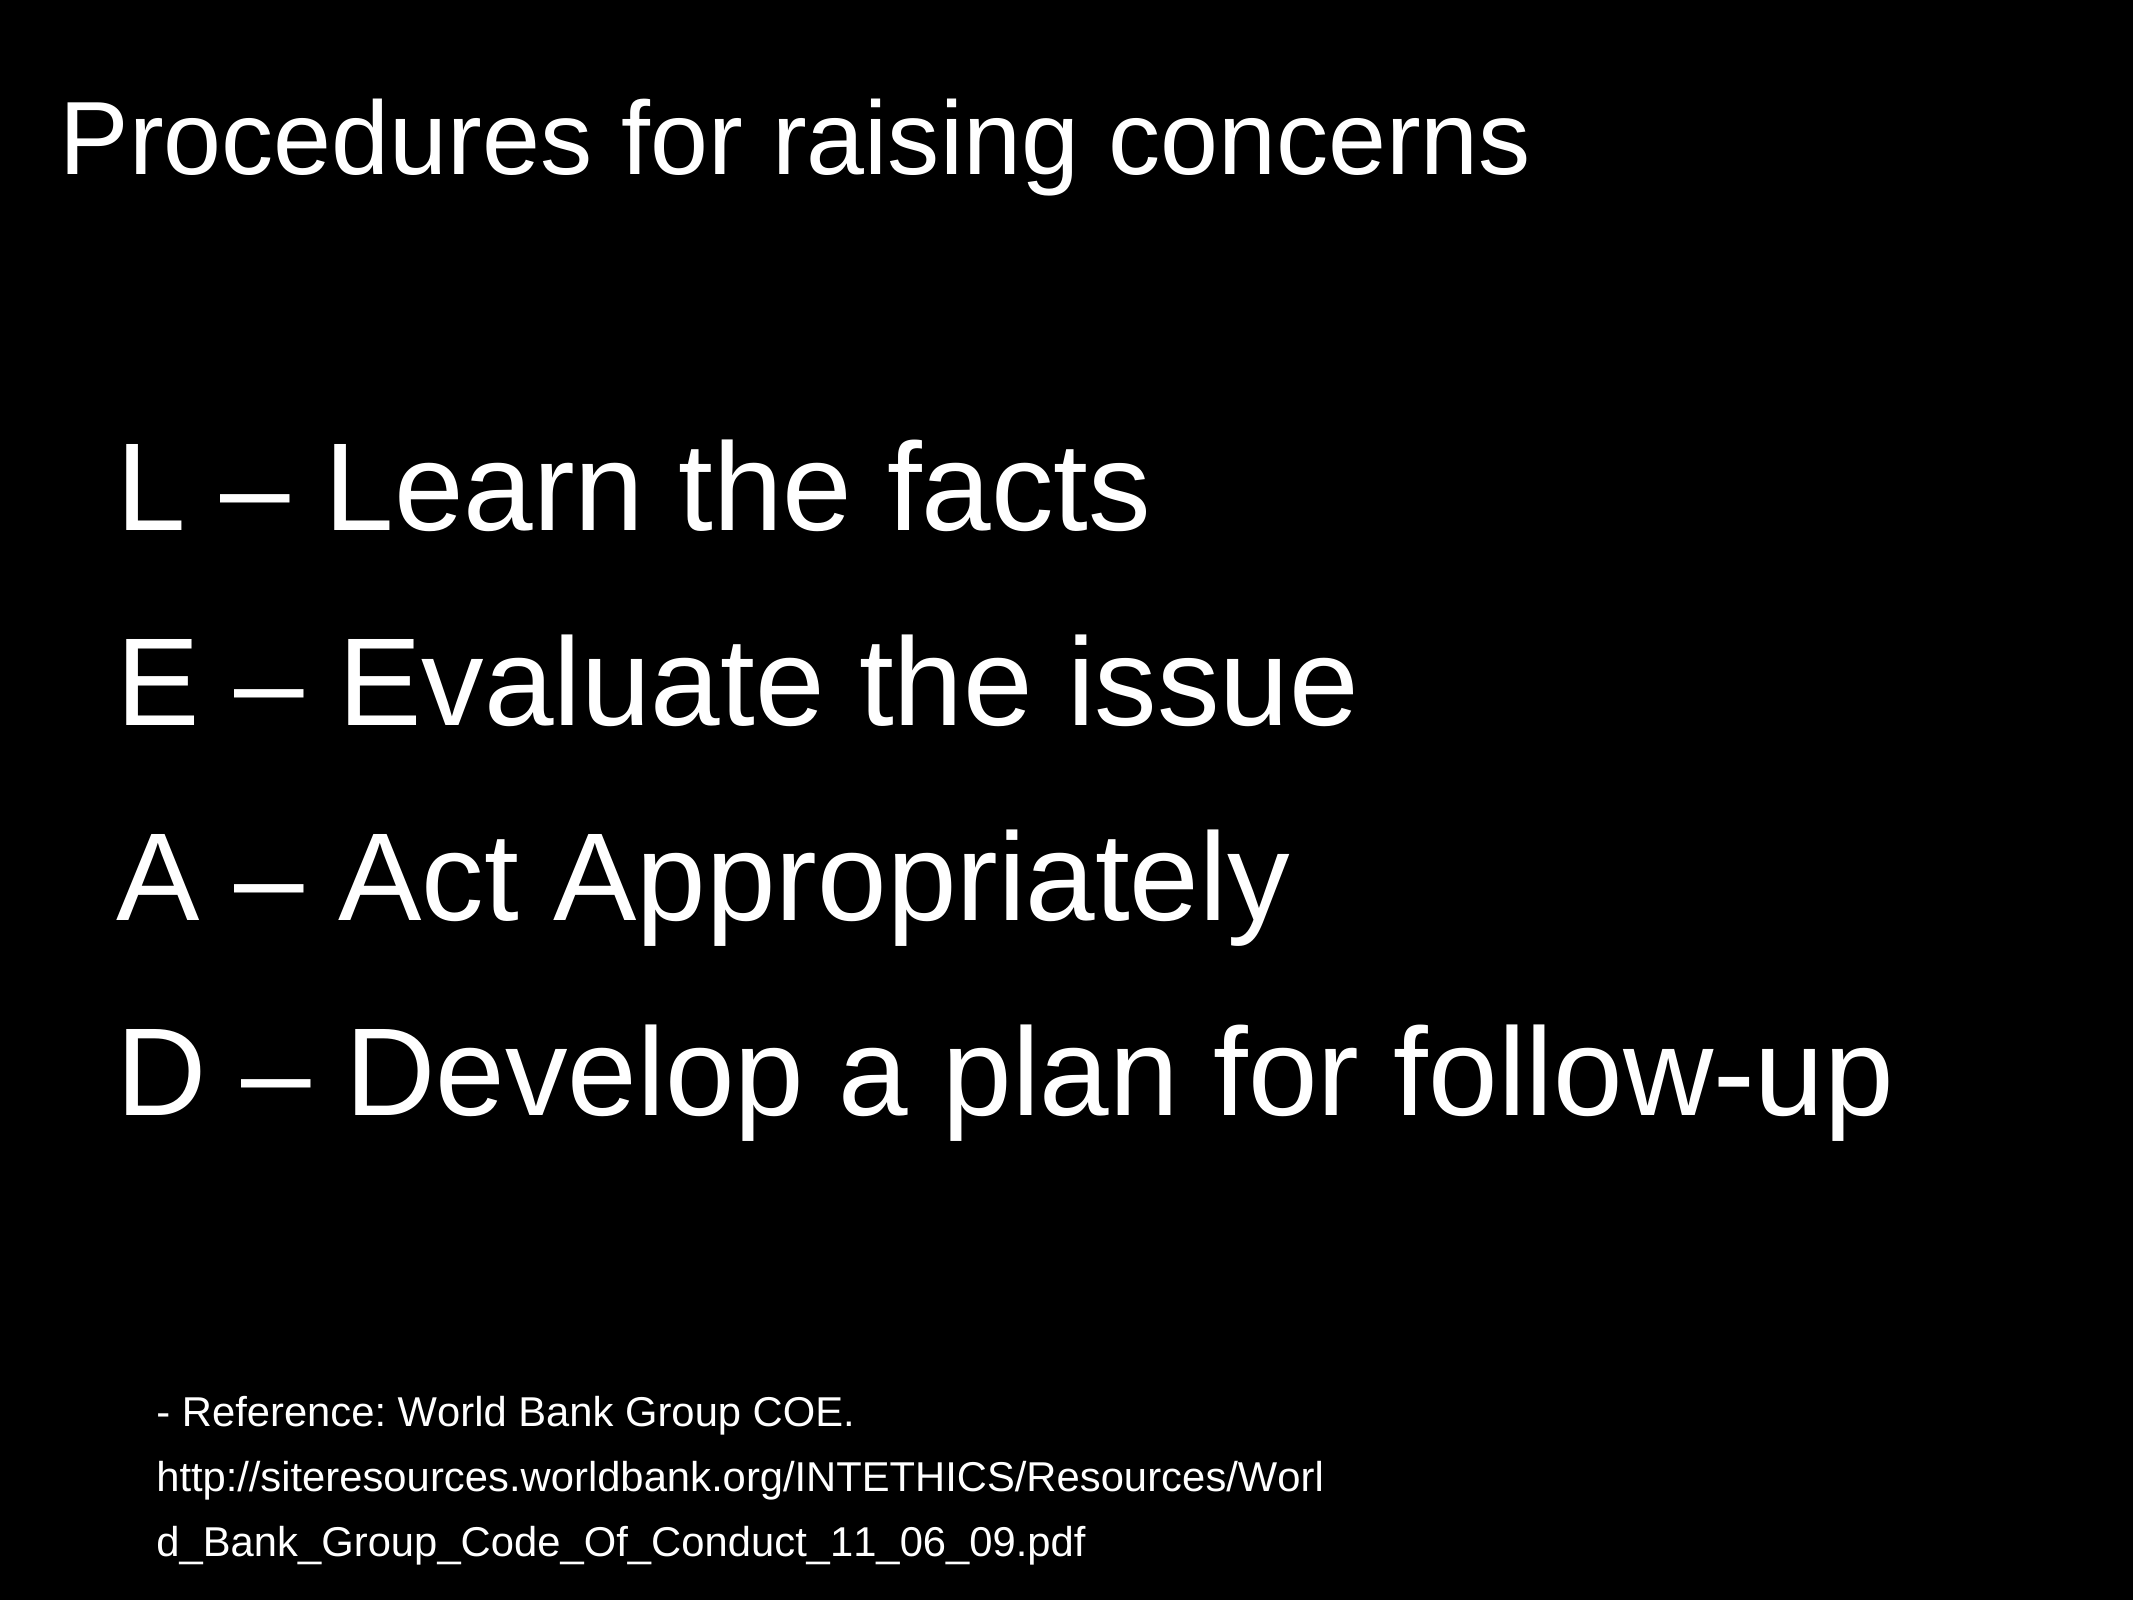

L – Learn the facts
E – Evaluate the issue
A – Act Appropriately
D – Develop a plan for follow-up
Procedures for raising concerns
- Reference: World Bank Group COE. http://siteresources.worldbank.org/INTETHICS/Resources/World_Bank_Group_Code_Of_Conduct_11_06_09.pdf